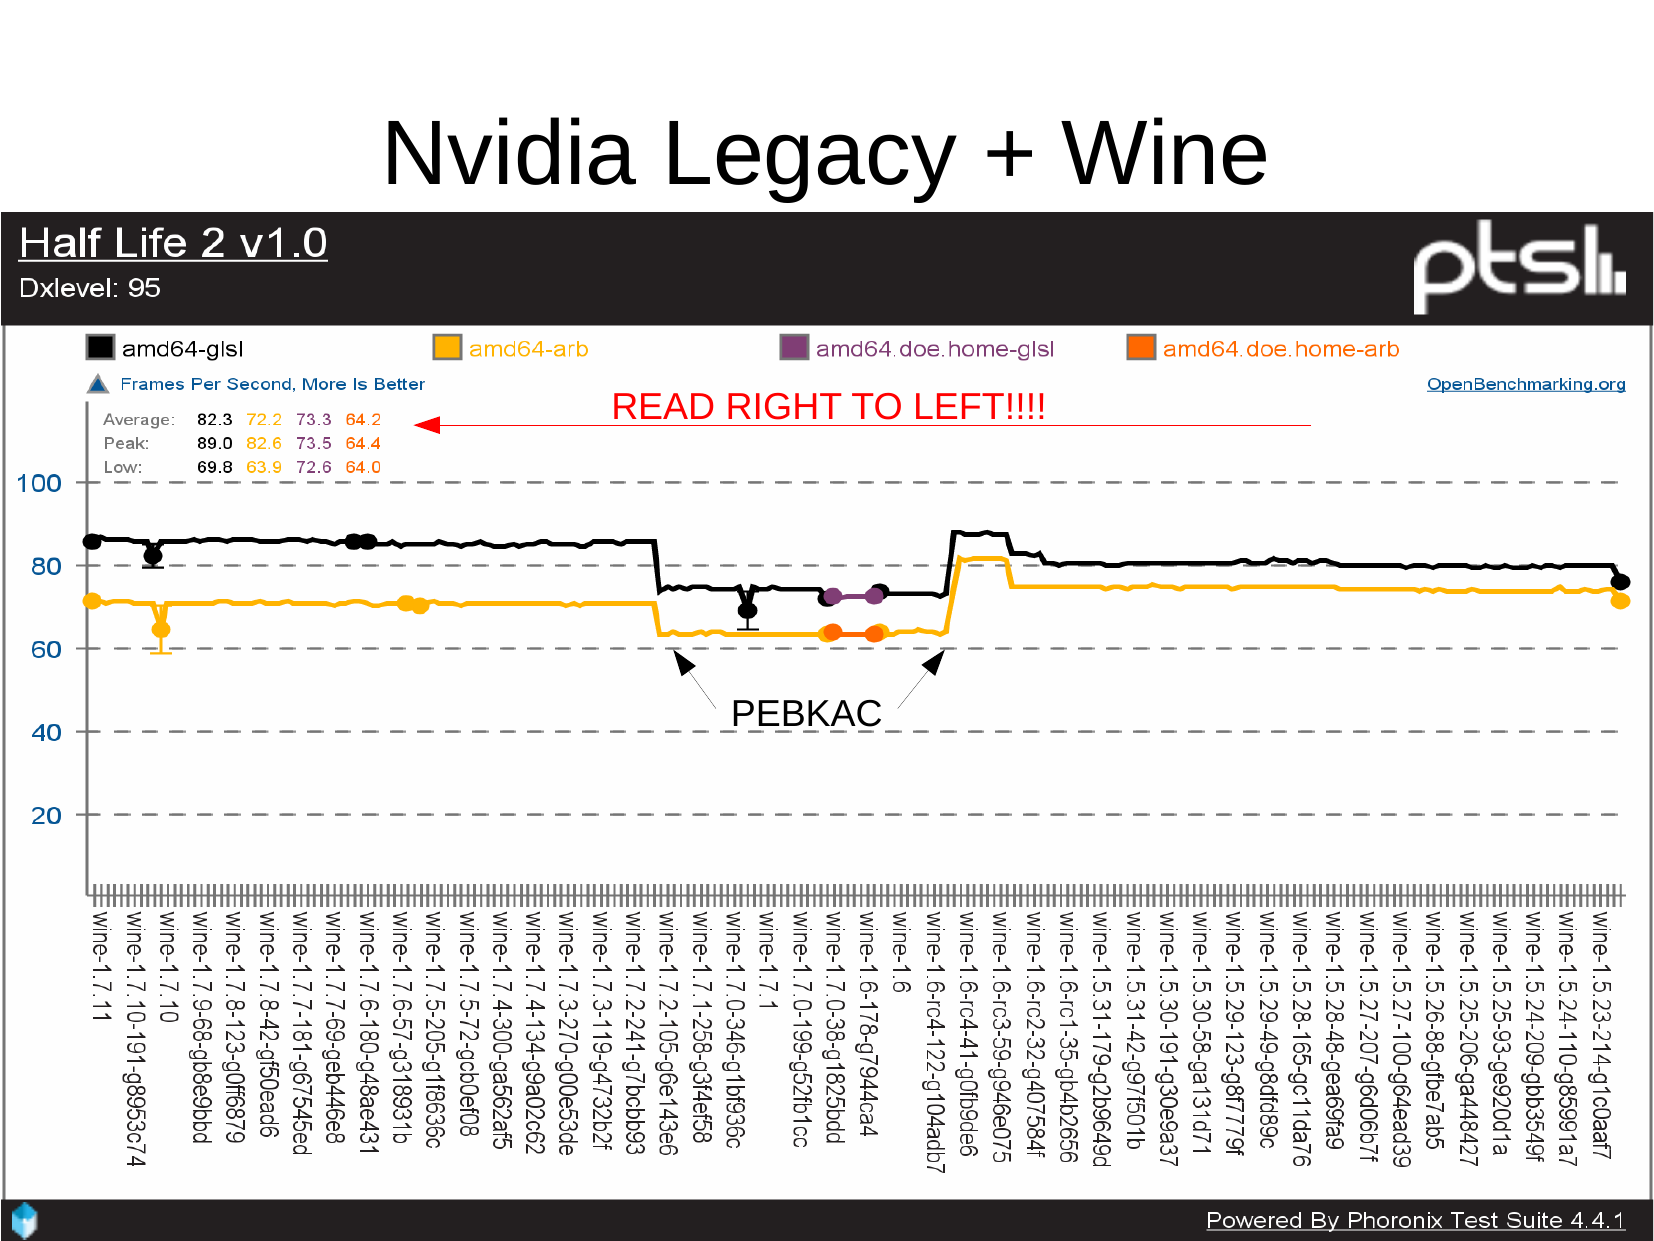

# Nvidia Legacy + Wine
READ RIGHT TO LEFT!!!!
PEBKAC